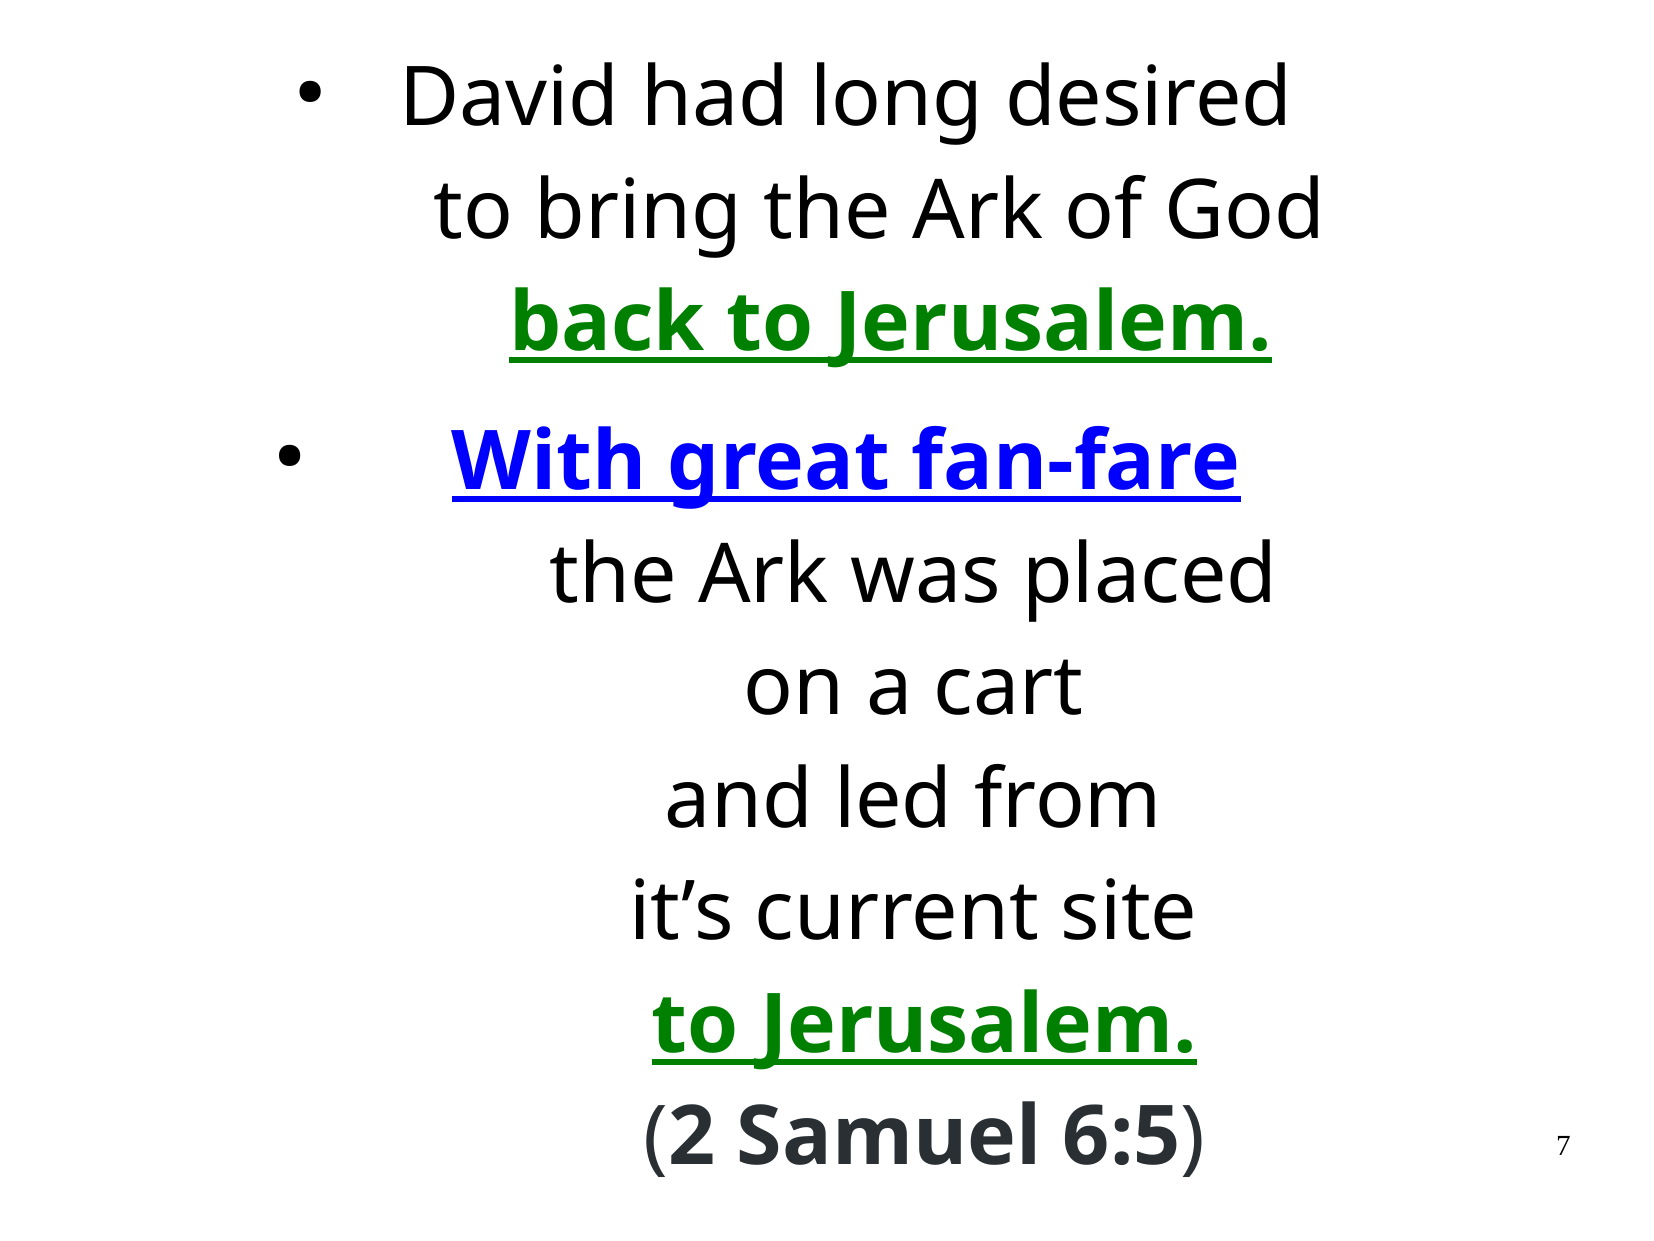

# David had long desired to bring the Ark of God back to Jerusalem.
With great fan-fare
the Ark was placed
on a cart
and led from
it’s current site
to Jerusalem.
(2 Samuel 6:5)
7